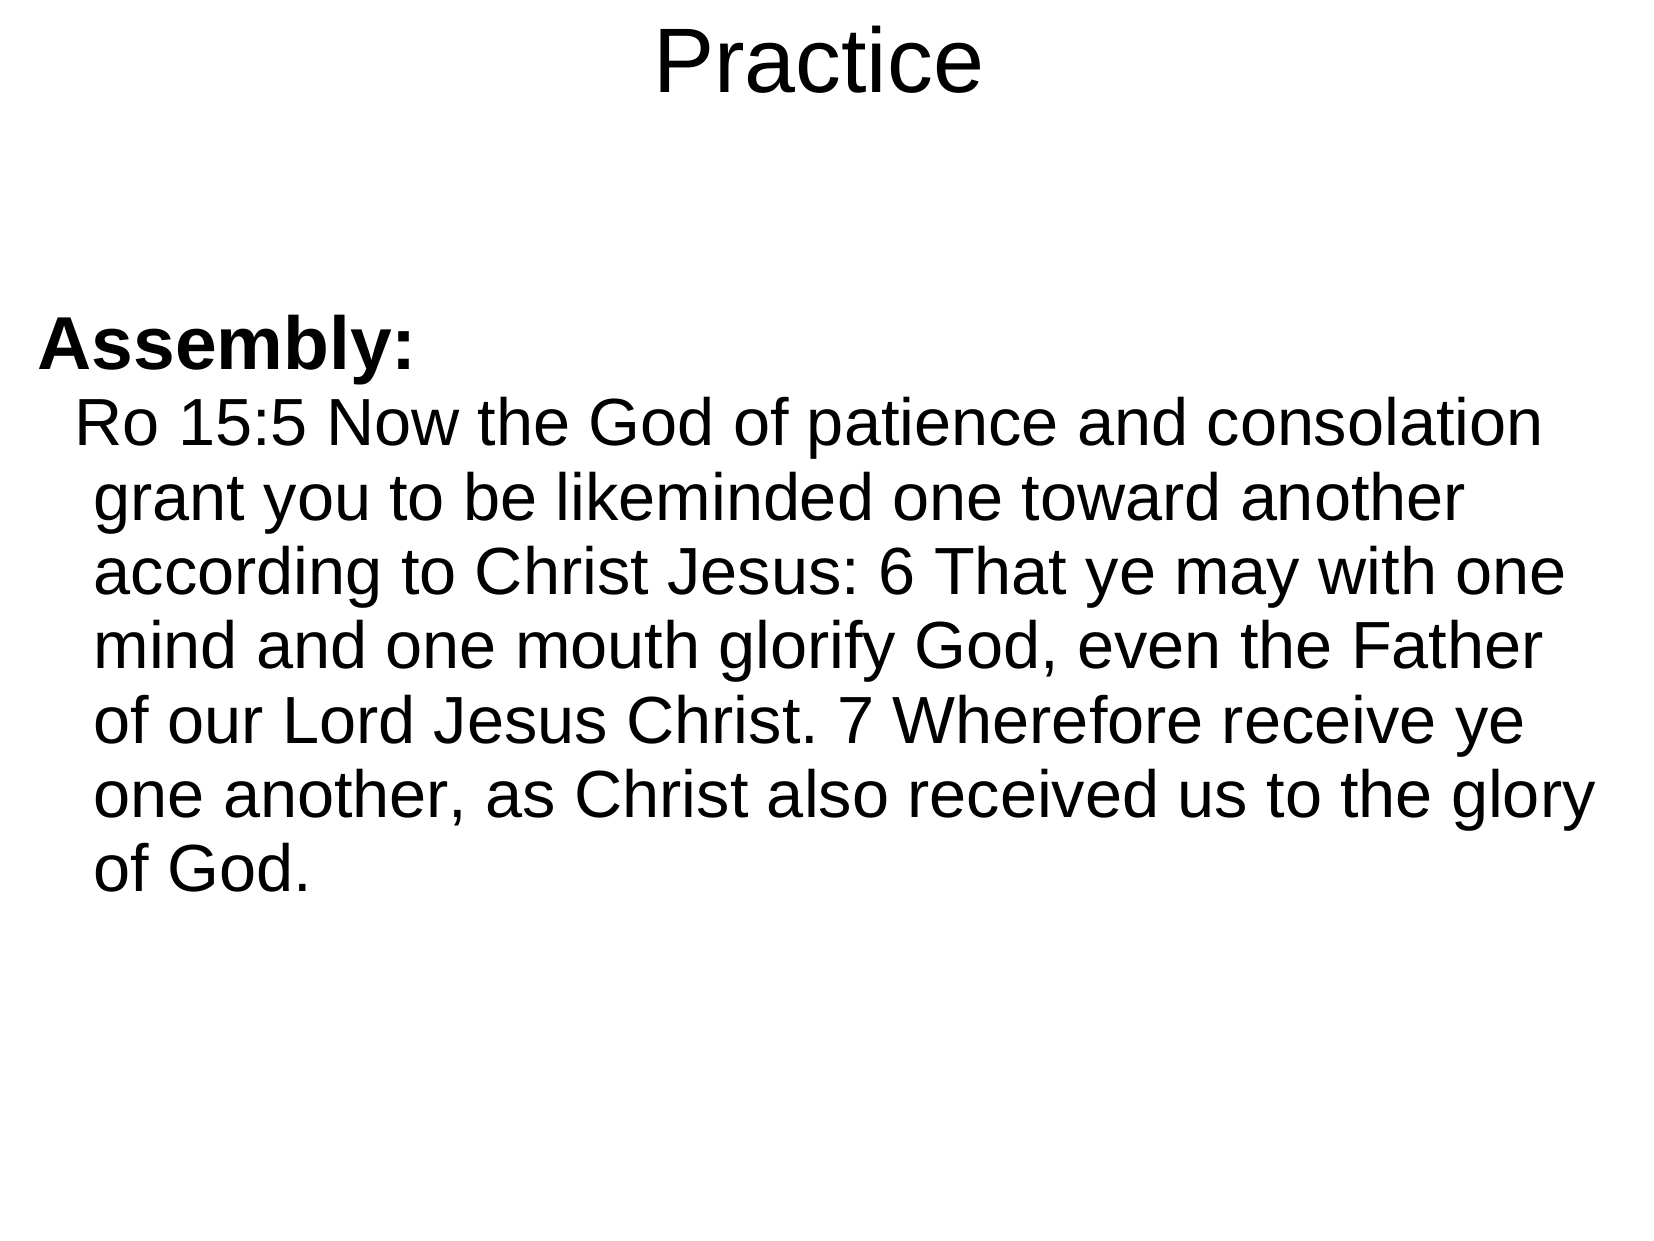

# Practice
Assembly:
 Ro 15:5 Now the God of patience and consolation grant you to be likeminded one toward another according to Christ Jesus: 6 That ye may with one mind and one mouth glorify God, even the Father of our Lord Jesus Christ. 7 Wherefore receive ye one another, as Christ also received us to the glory of God.